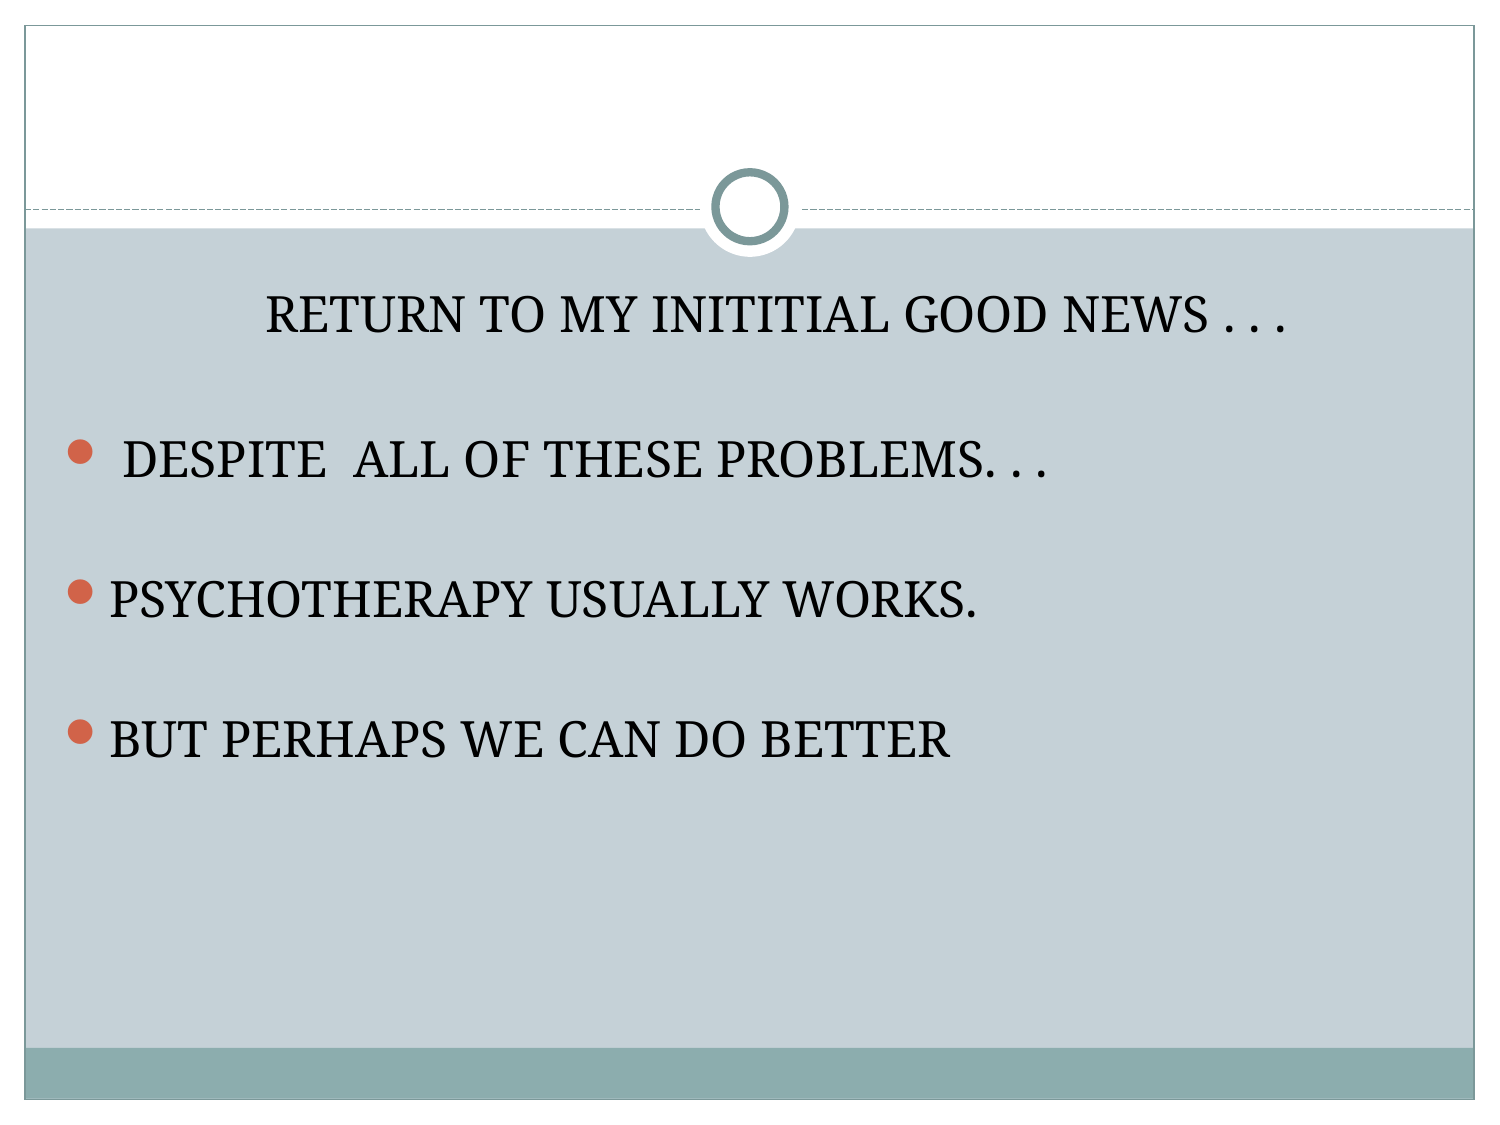

#
 RETURN TO MY INITITIAL GOOD NEWS . . .
 DESPITE ALL OF THESE PROBLEMS. . .
PSYCHOTHERAPY USUALLY WORKS.
BUT PERHAPS WE CAN DO BETTER